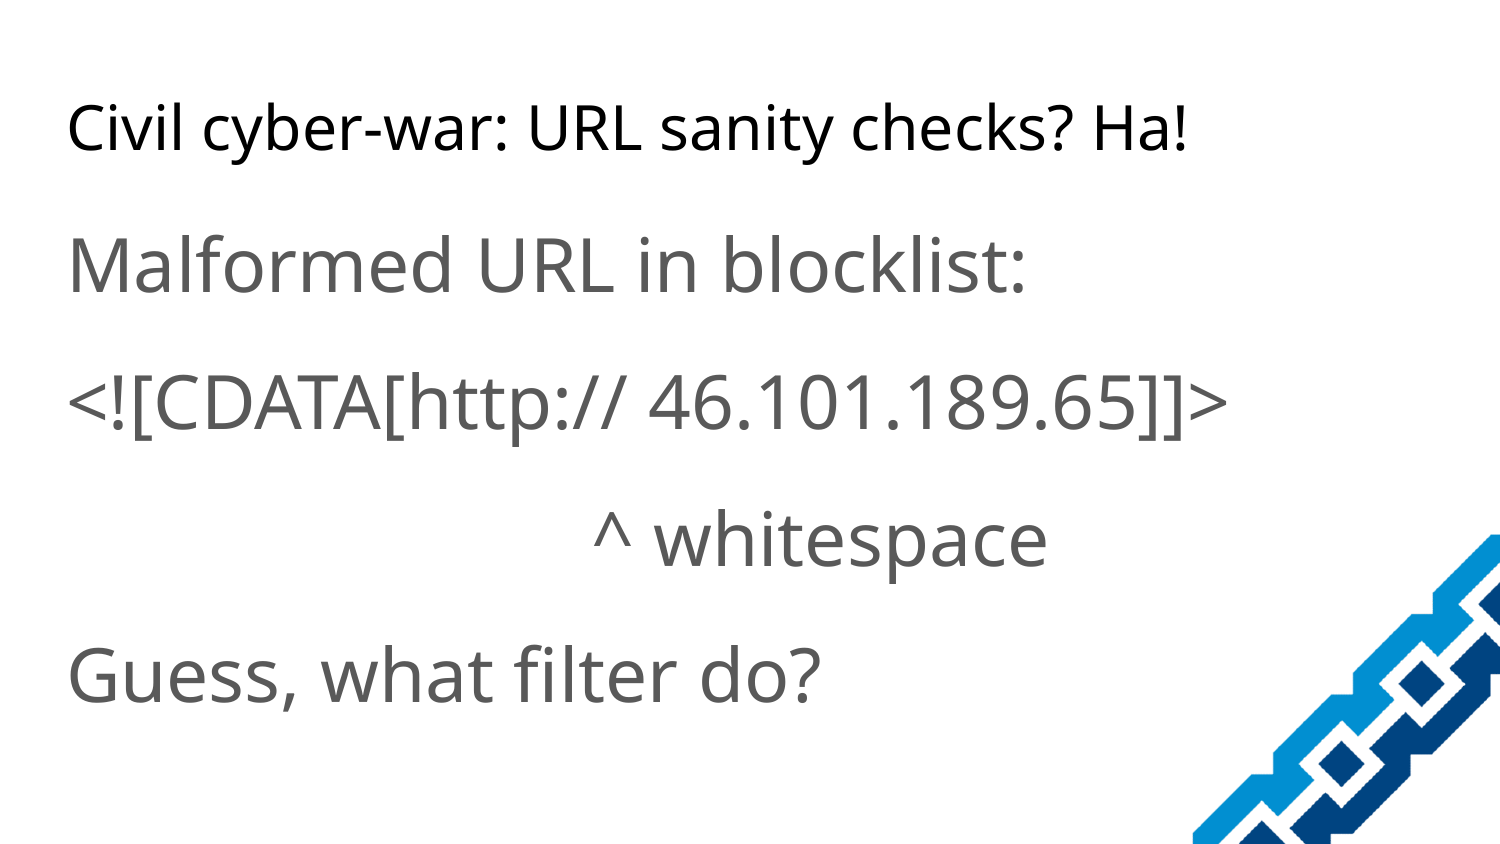

# Civil cyber-war: URL sanity checks? Ha!
Malformed URL in blocklist:
<![CDATA[http:// 46.101.189.65]]>
							^ whitespace
Guess, what filter do?